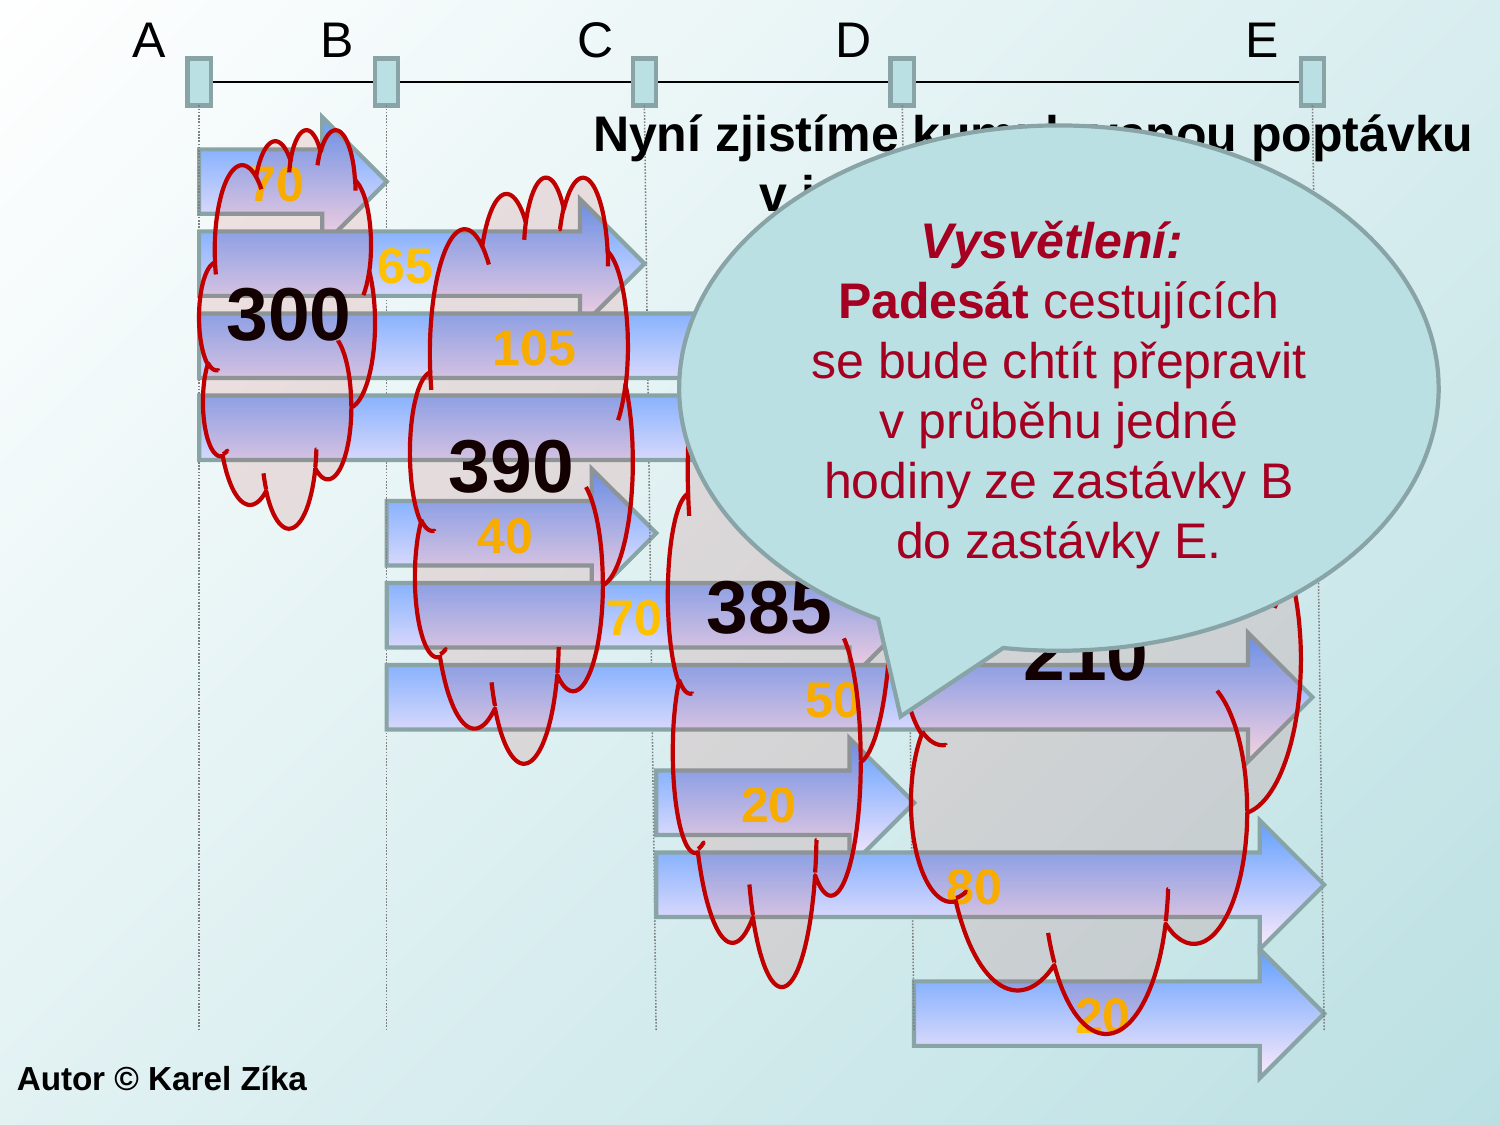

A
B
C
D
E
Nyní zjistíme kumulovanou poptávku
v jednotlivých úsecích.
70
Vysvětlení:
Padesát cestujících se bude chtít přepravit
v průběhu jedné hodiny ze zastávky B do zastávky E.
65
300
105
60
390
40
70
385
210
50
20
80
20
Autor © Karel Zíka